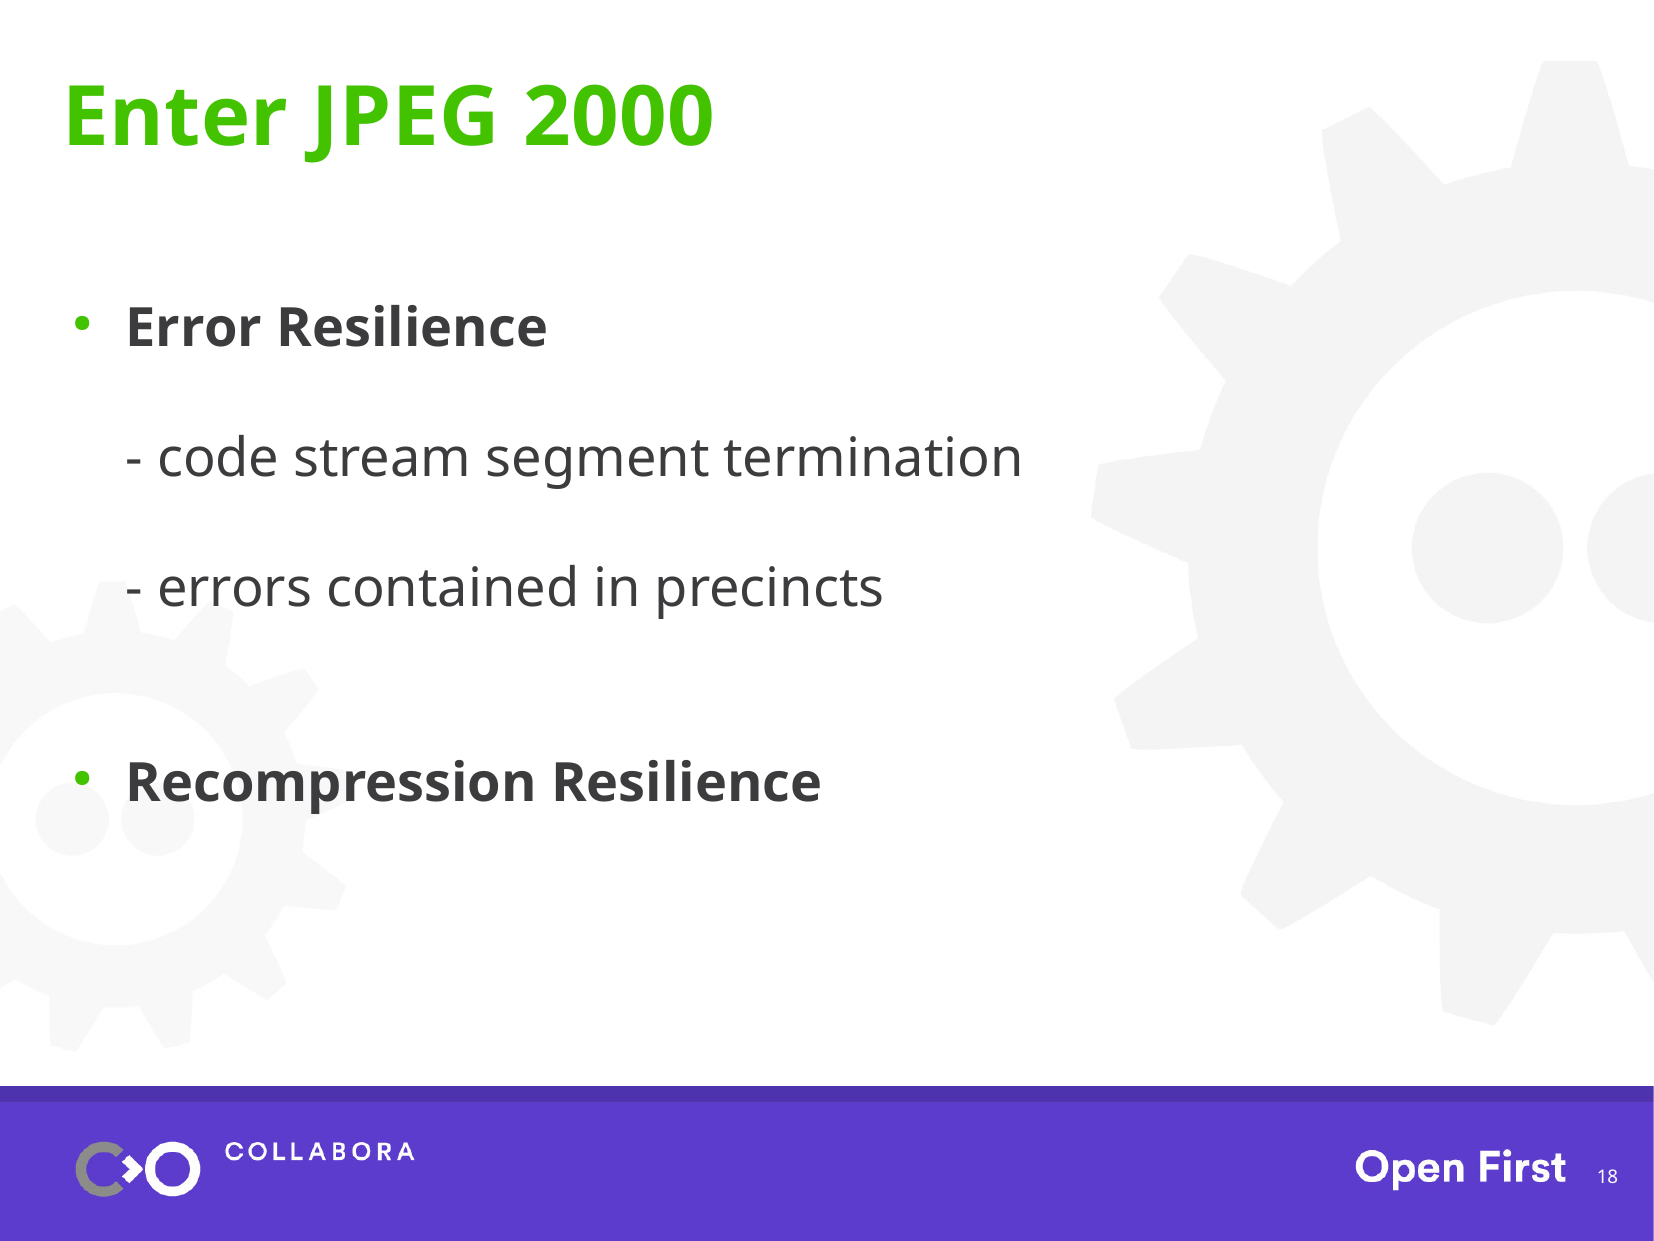

# Enter JPEG 2000
Error Resilience
- code stream segment termination
- errors contained in precincts
Recompression Resilience